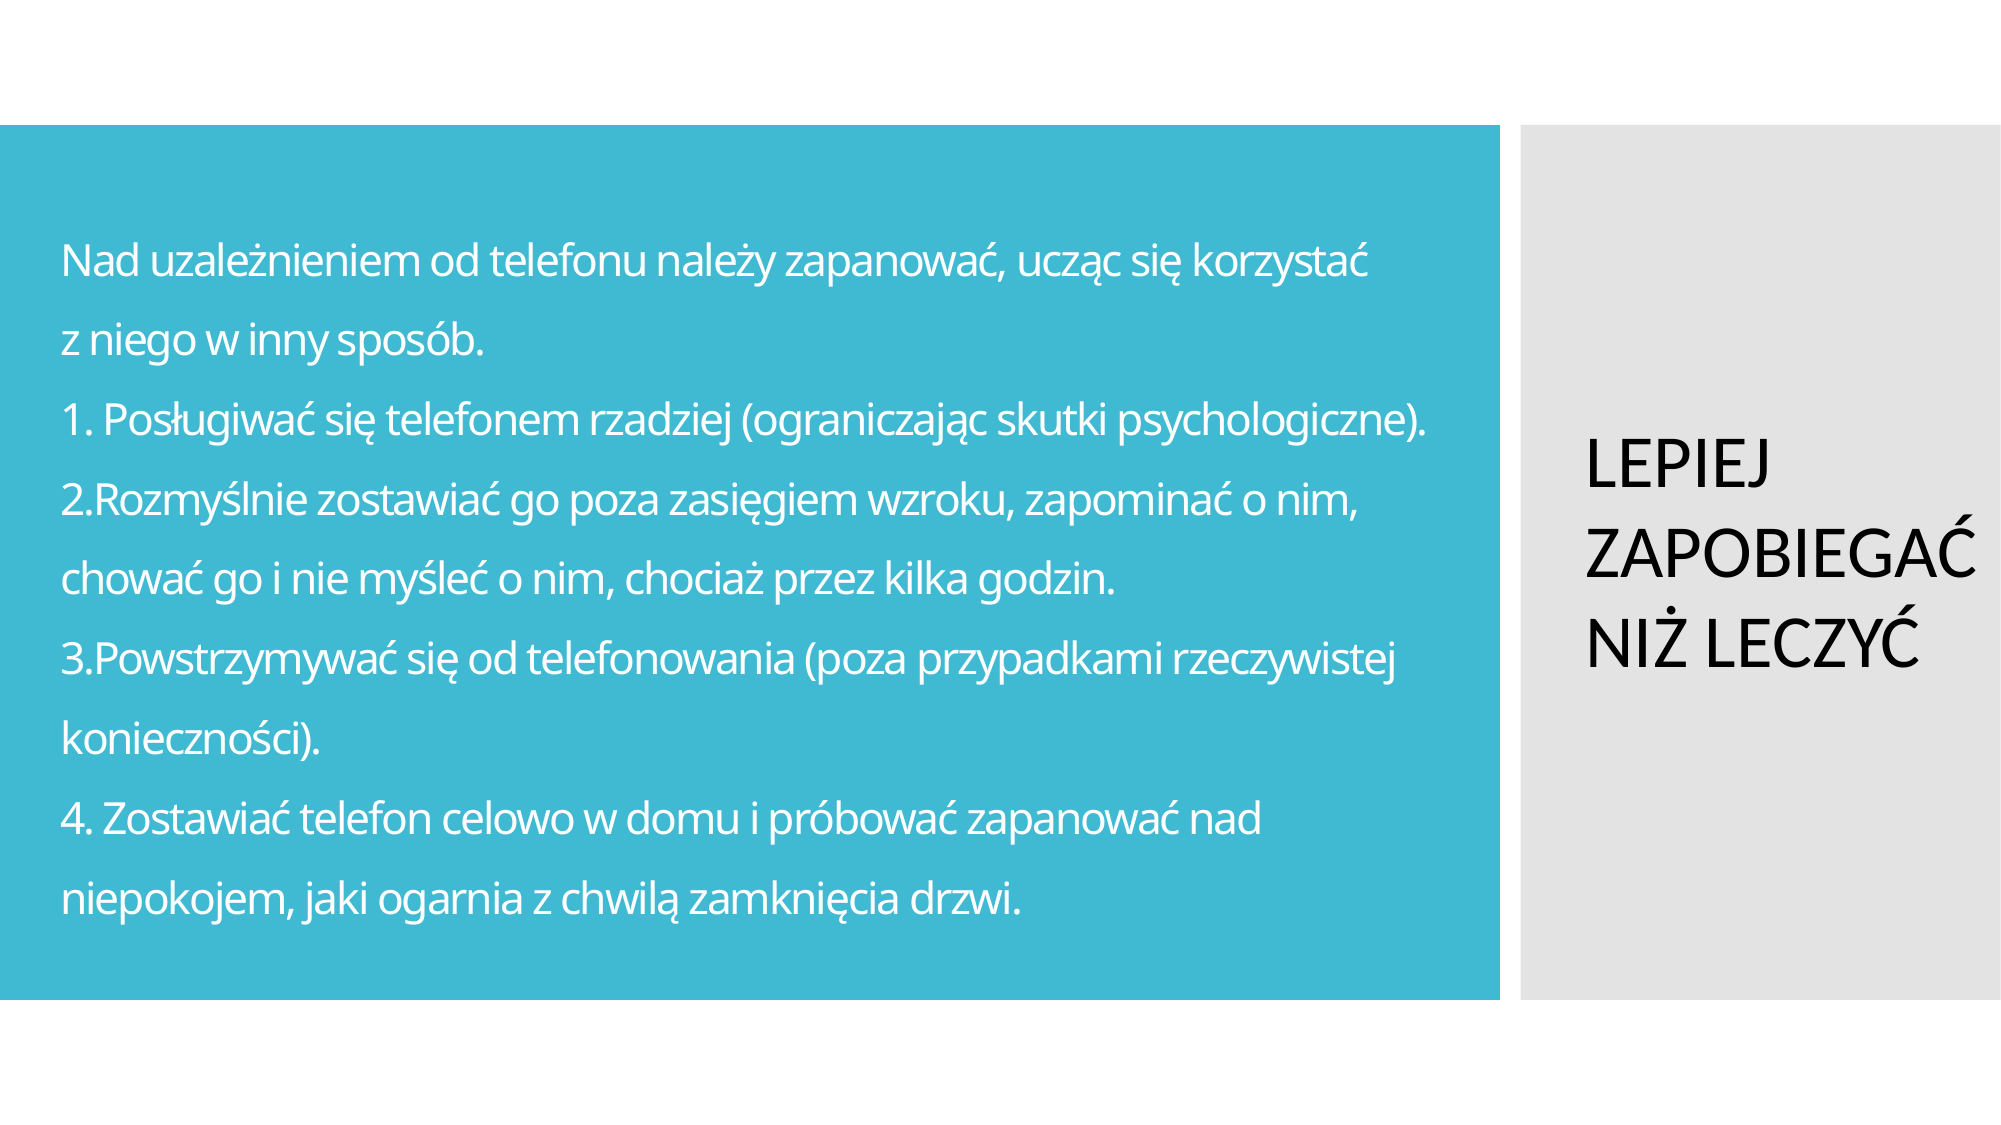

# Nad uzależnieniem od telefonu należy zapanować, ucząc się korzystać z niego w inny sposób. 1. Posługiwać się telefonem rzadziej (ograniczając skutki psychologiczne). 2.Rozmyślnie zostawiać go poza zasięgiem wzroku, zapominać o nim, chować go i nie myśleć o nim, chociaż przez kilka godzin. 3.Powstrzymywać się od telefonowania (poza przypadkami rzeczywistej konieczności). 4. Zostawiać telefon celowo w domu i próbować zapanować nad niepokojem, jaki ogarnia z chwilą zamknięcia drzwi.
LEPIEJ ZAPOBIEGAĆ NIŻ LECZYĆ